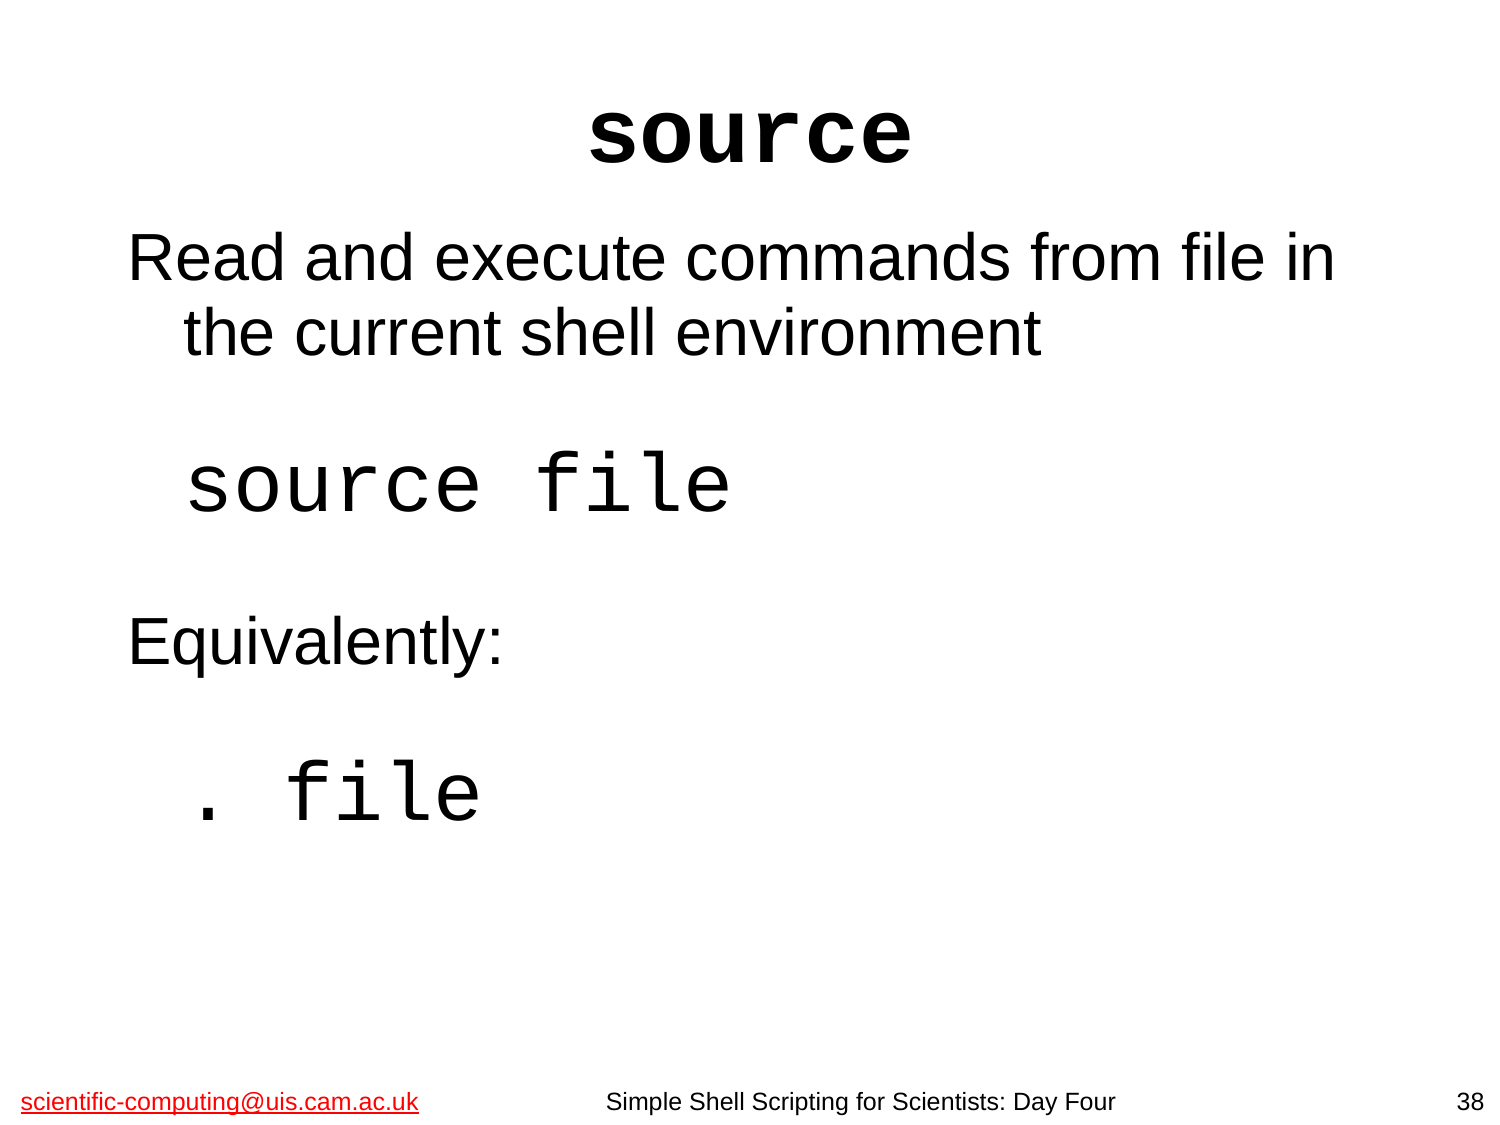

# source
Read and execute commands from file in the current shell environment
	source file
Equivalently:
	. file
escience-support@ucs.cam.ac.uk	Simple Shell Scripting for Scientists: Day Three
38